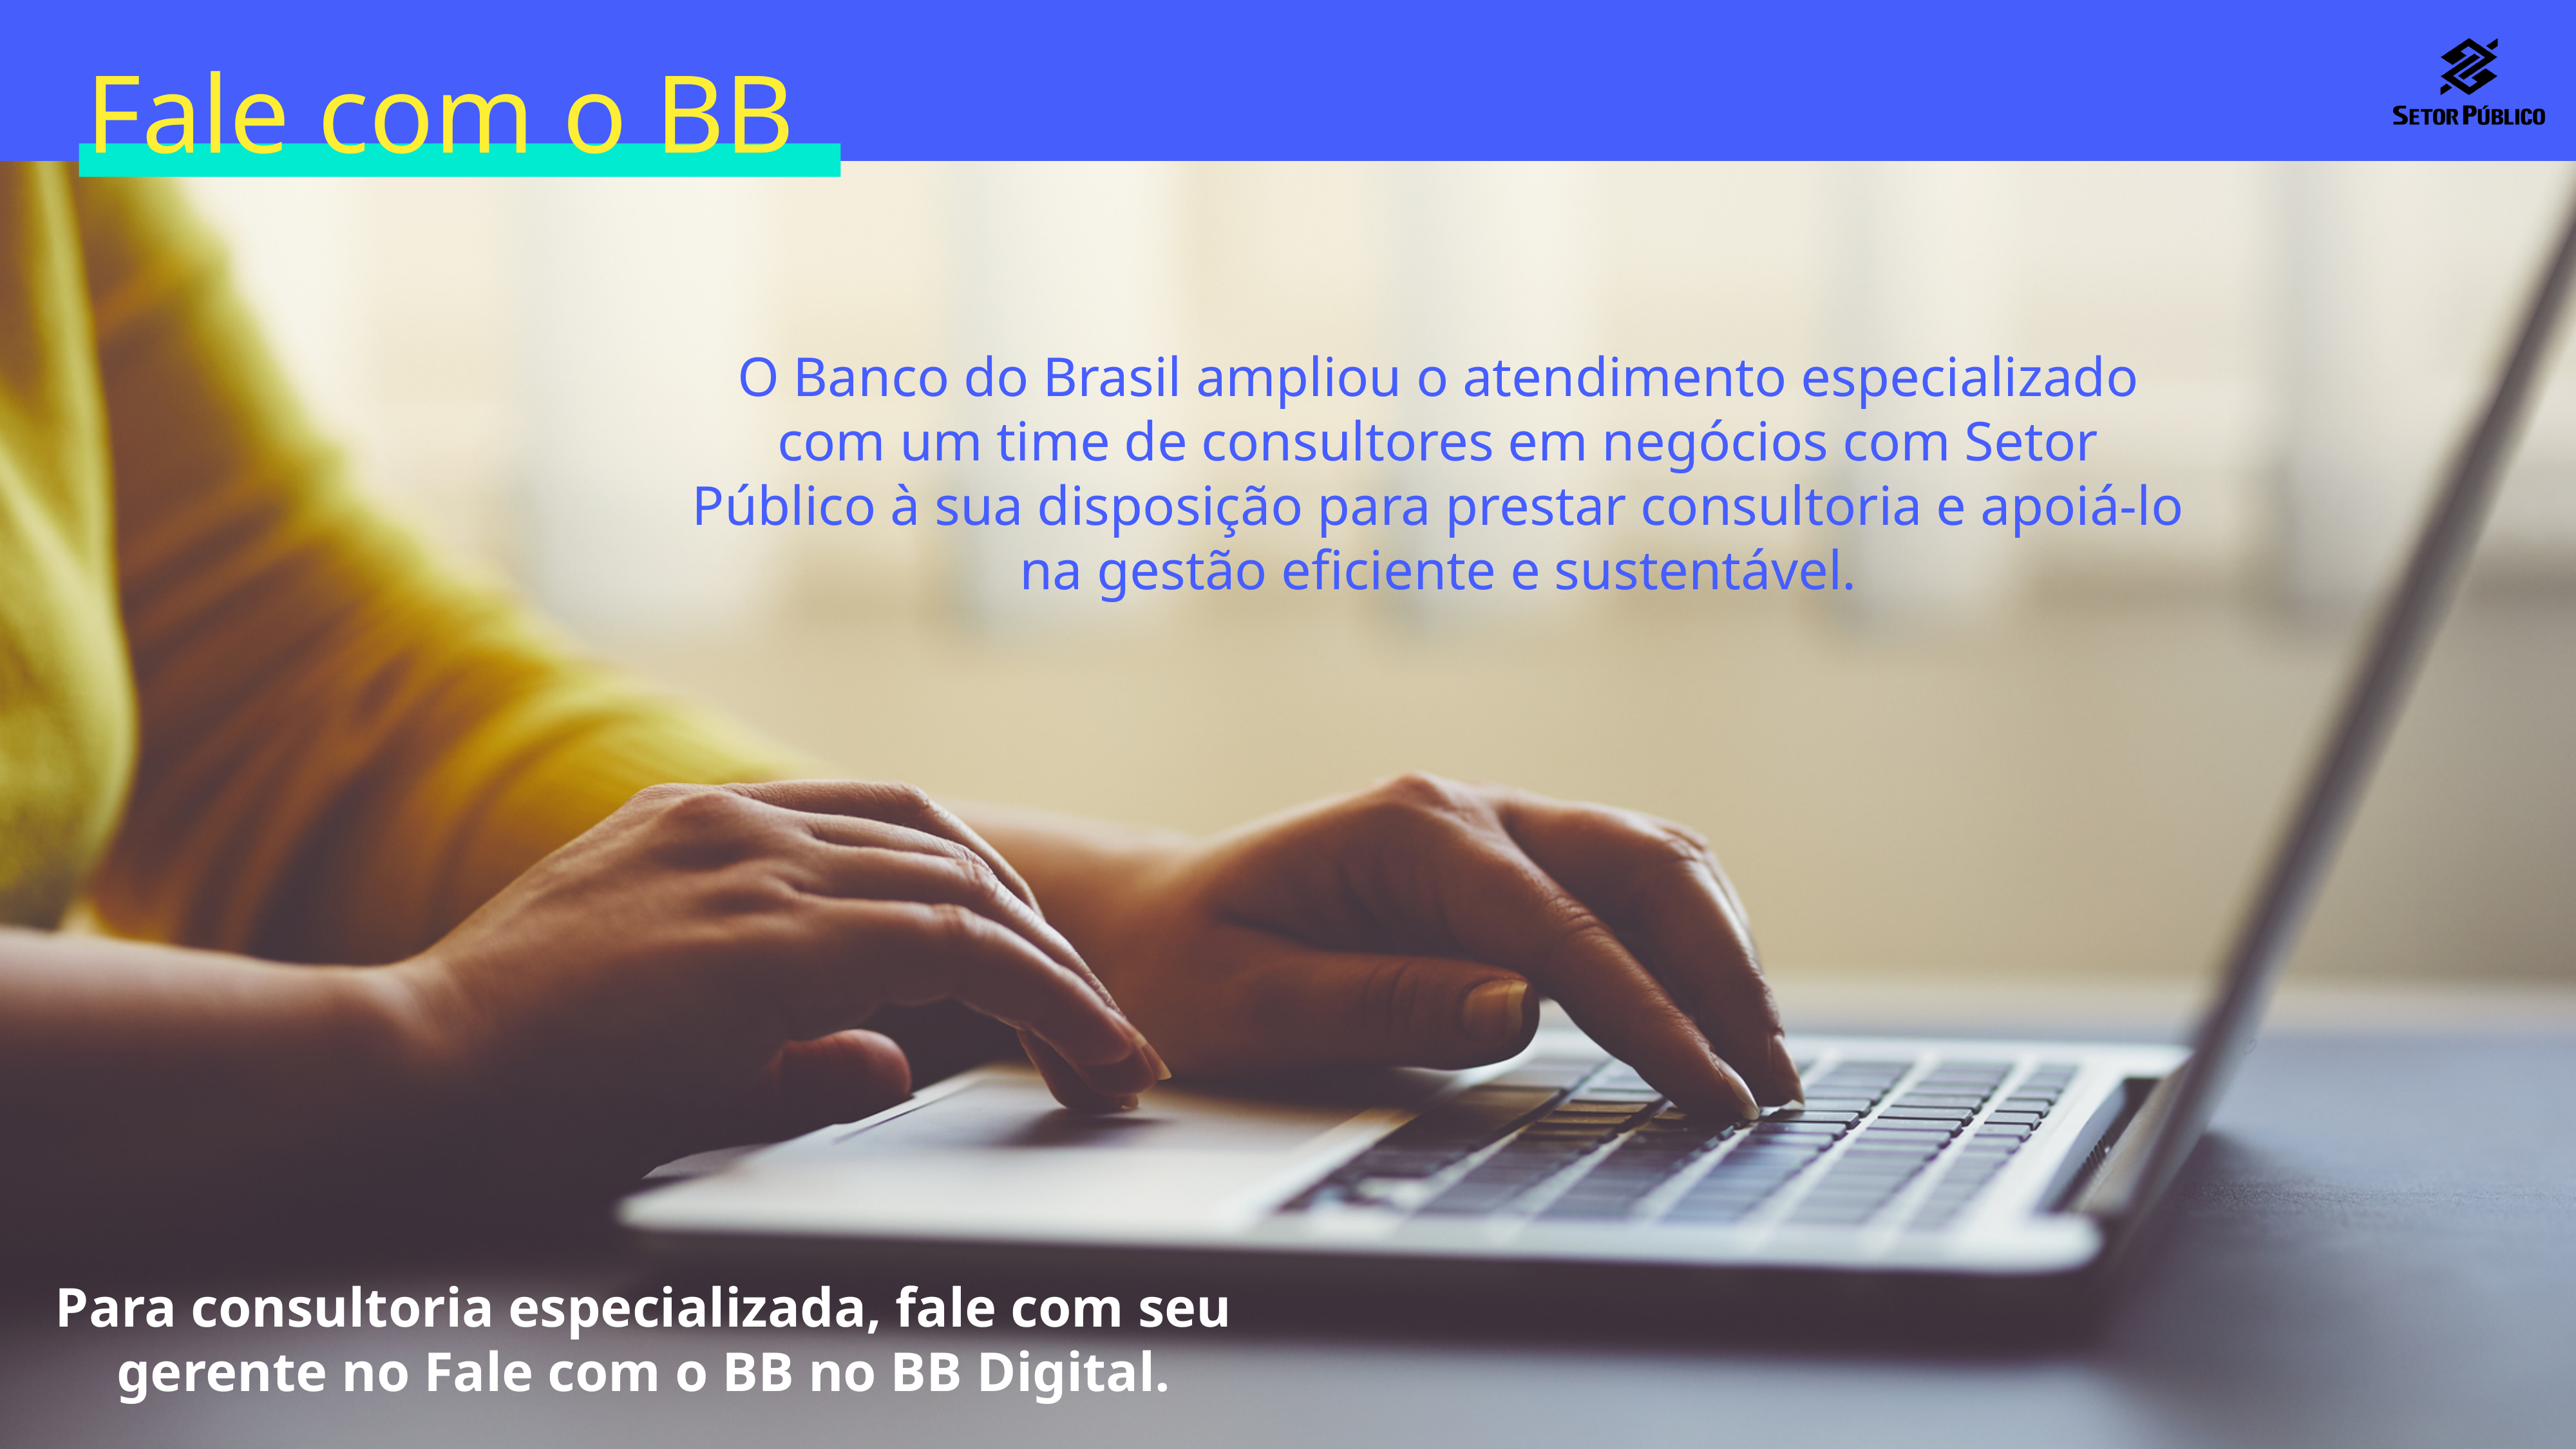

# Fale com o BB
O Banco do Brasil ampliou o atendimento especializado com um time de consultores em negócios com Setor Público à sua disposição para prestar consultoria e apoiá-lo na gestão eficiente e sustentável.
Para consultoria especializada, fale com seu gerente no Fale com o BB no BB Digital.